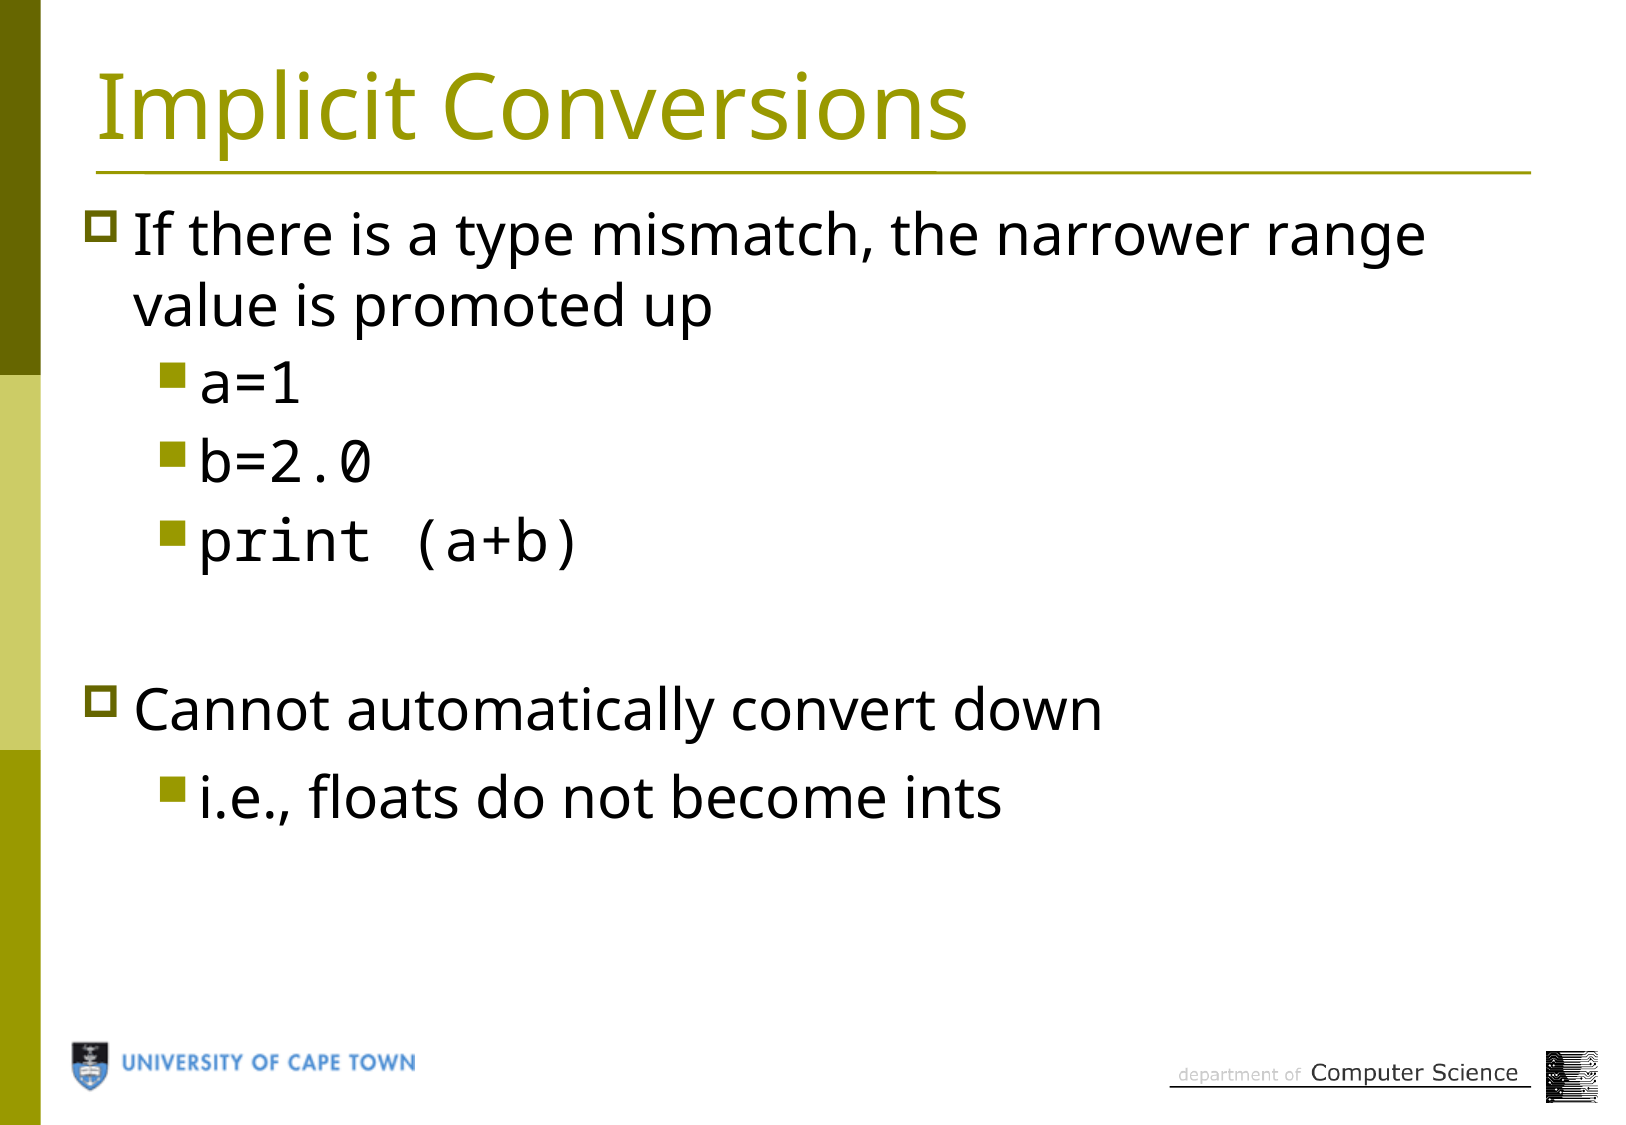

# Implicit Conversions
If there is a type mismatch, the narrower range value is promoted up
a=1
b=2.0
print (a+b)
Cannot automatically convert down
i.e., floats do not become ints